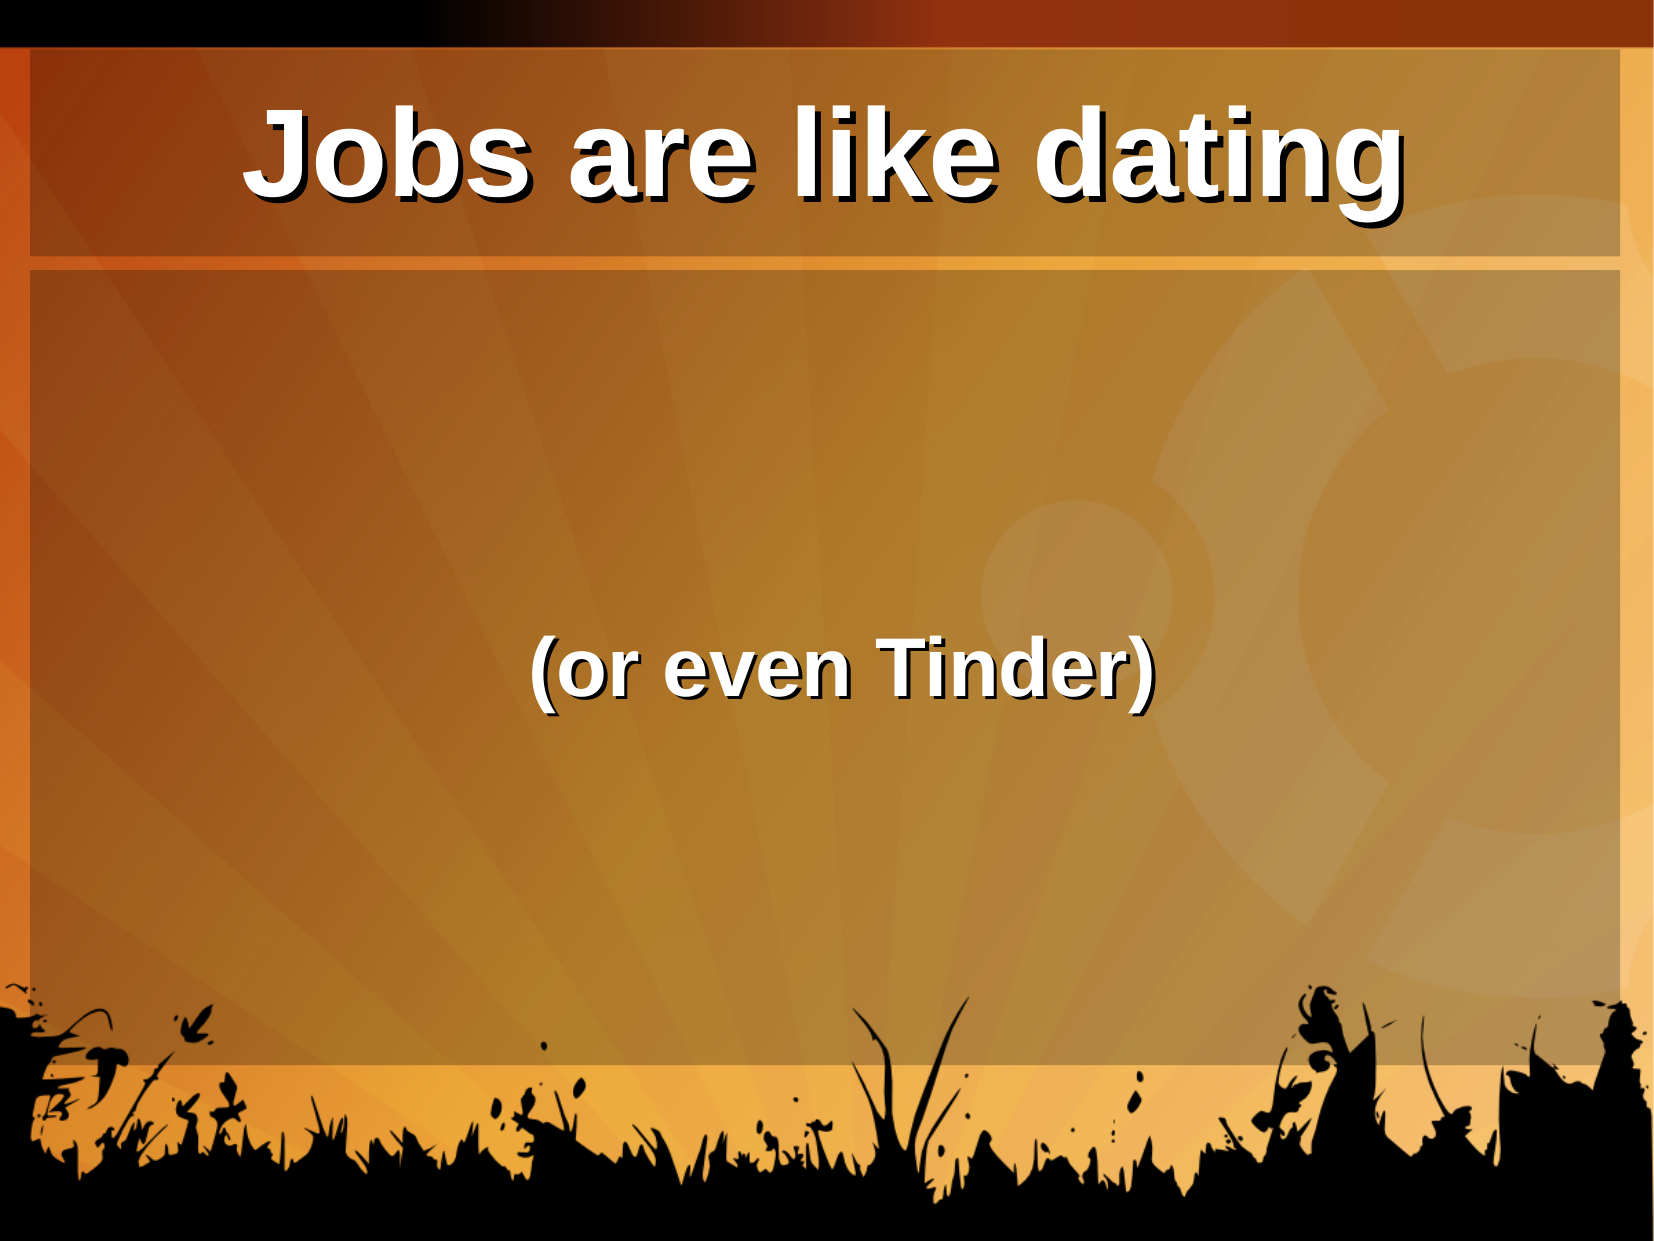

# Jobs are like dating
(or even Tinder)